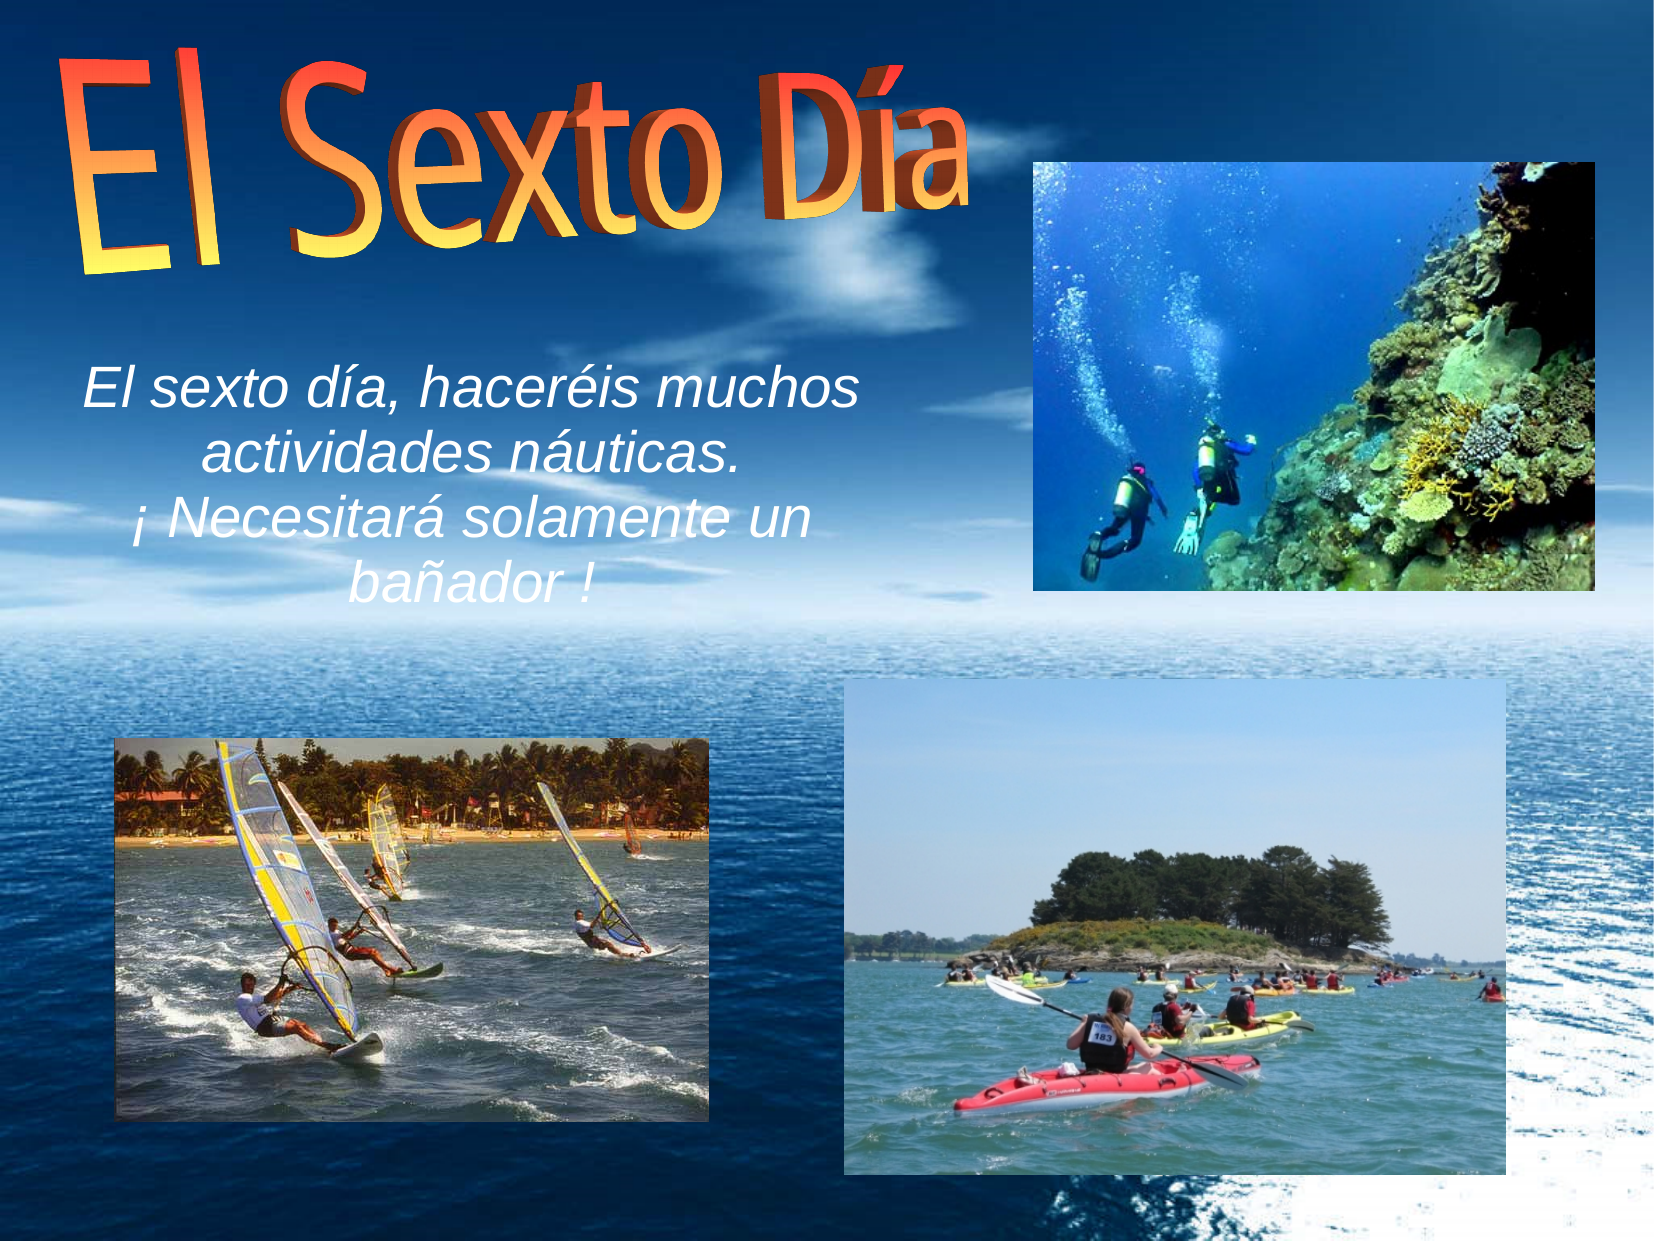

El Sexto Día
El sexto día, haceréis muchos actividades náuticas. ¡ Necesitará solamente un bañador !